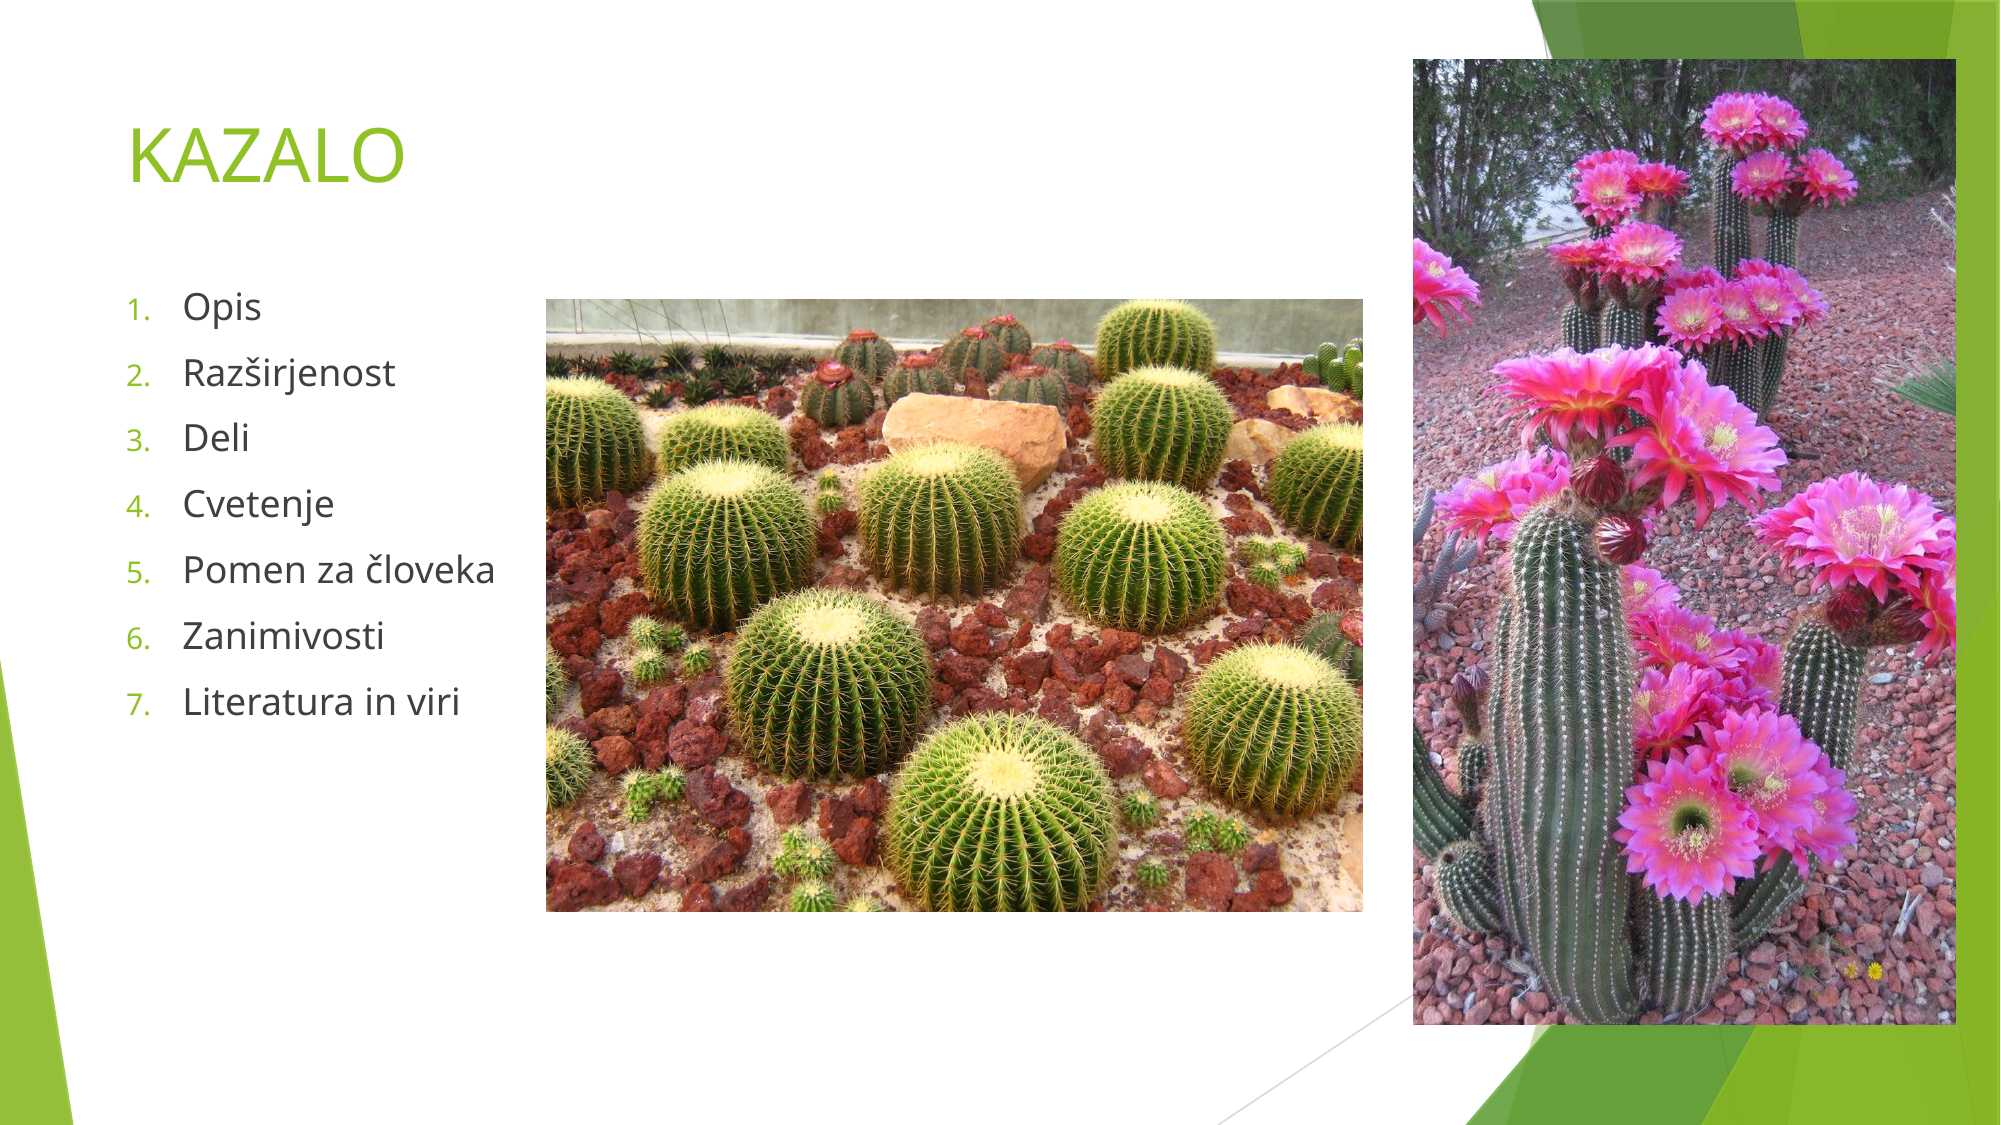

# KAZALO
Opis
Razširjenost
Deli
Cvetenje
Pomen za človeka
Zanimivosti
Literatura in viri